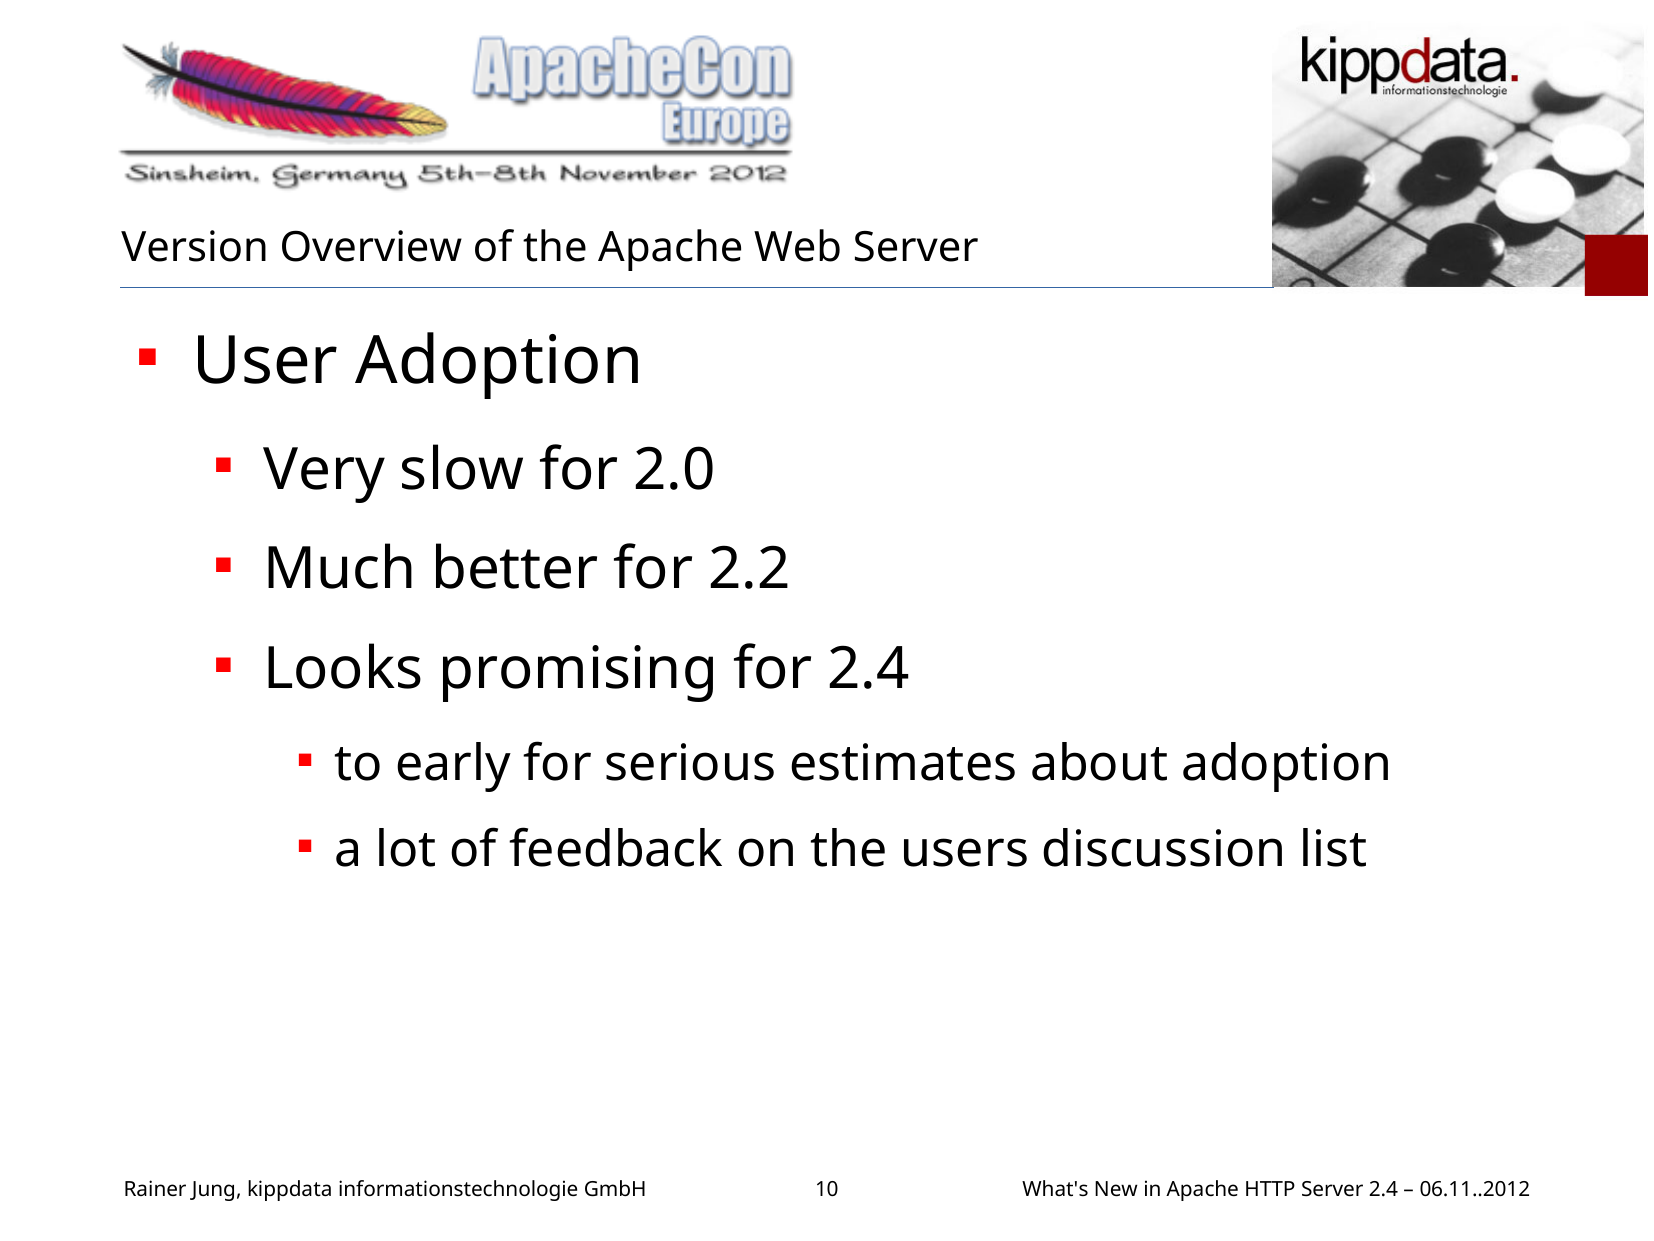

# Version Overview of the Apache Web Server
User Adoption
Very slow for 2.0
Much better for 2.2
Looks promising for 2.4
to early for serious estimates about adoption
a lot of feedback on the users discussion list